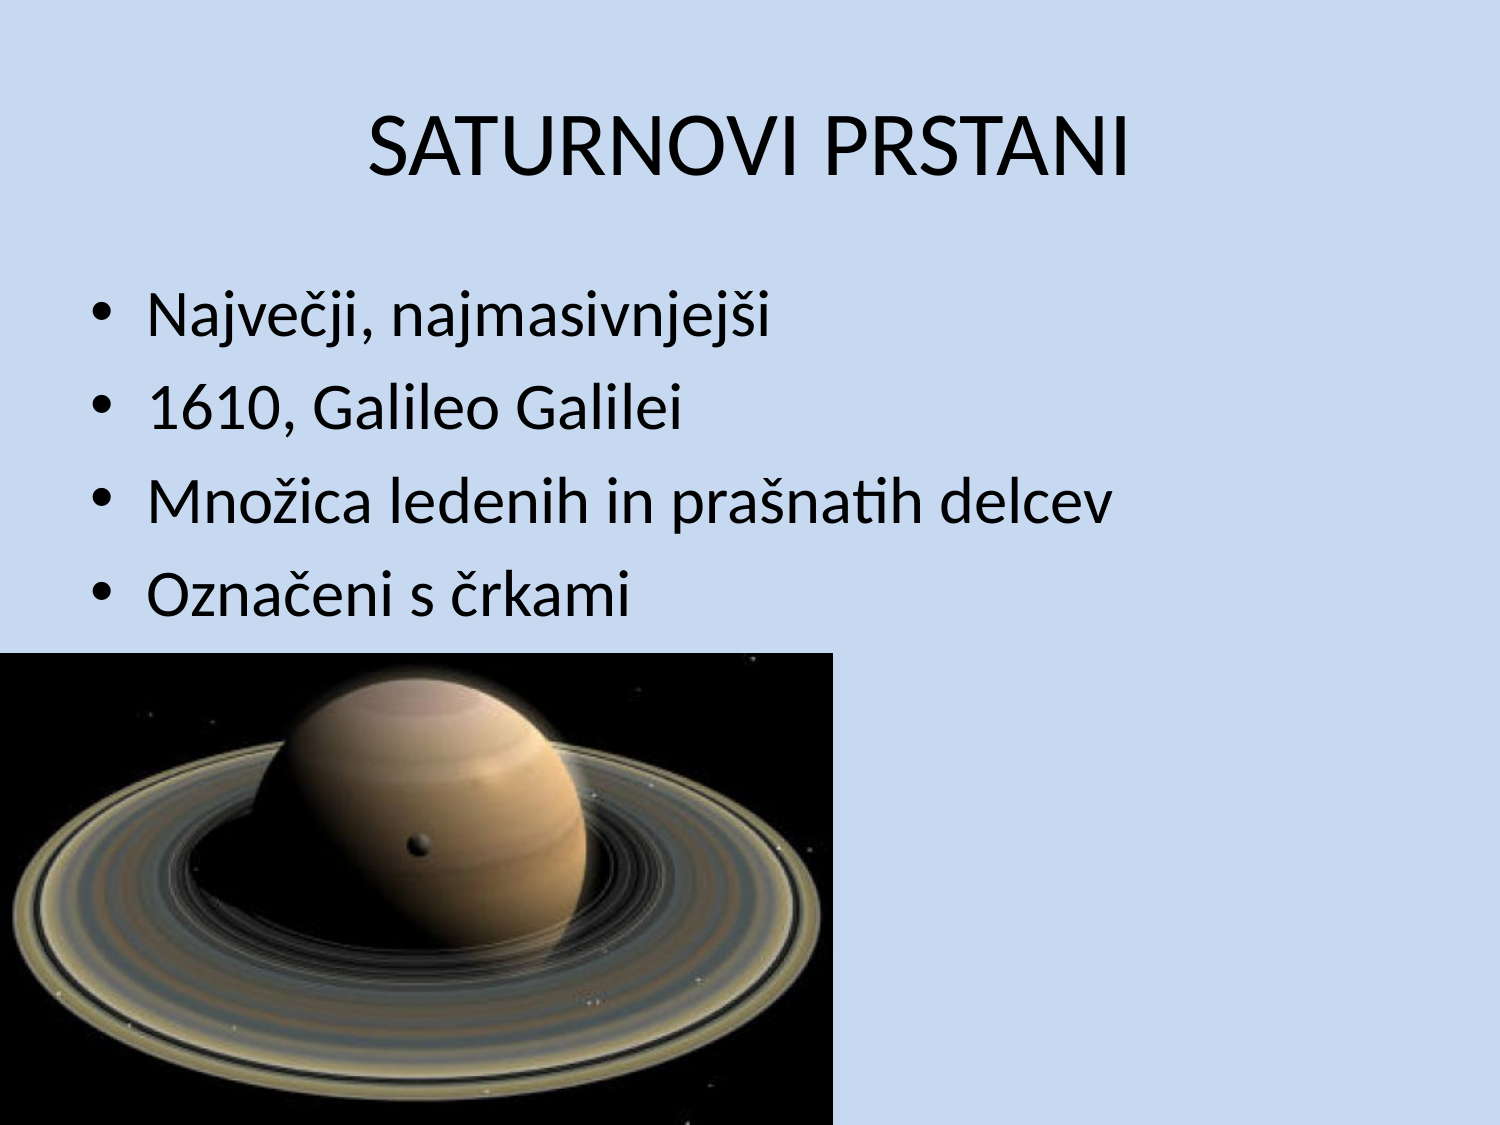

# SATURNOVI PRSTANI
Največji, najmasivnjejši
1610, Galileo Galilei
Množica ledenih in prašnatih delcev
Označeni s črkami